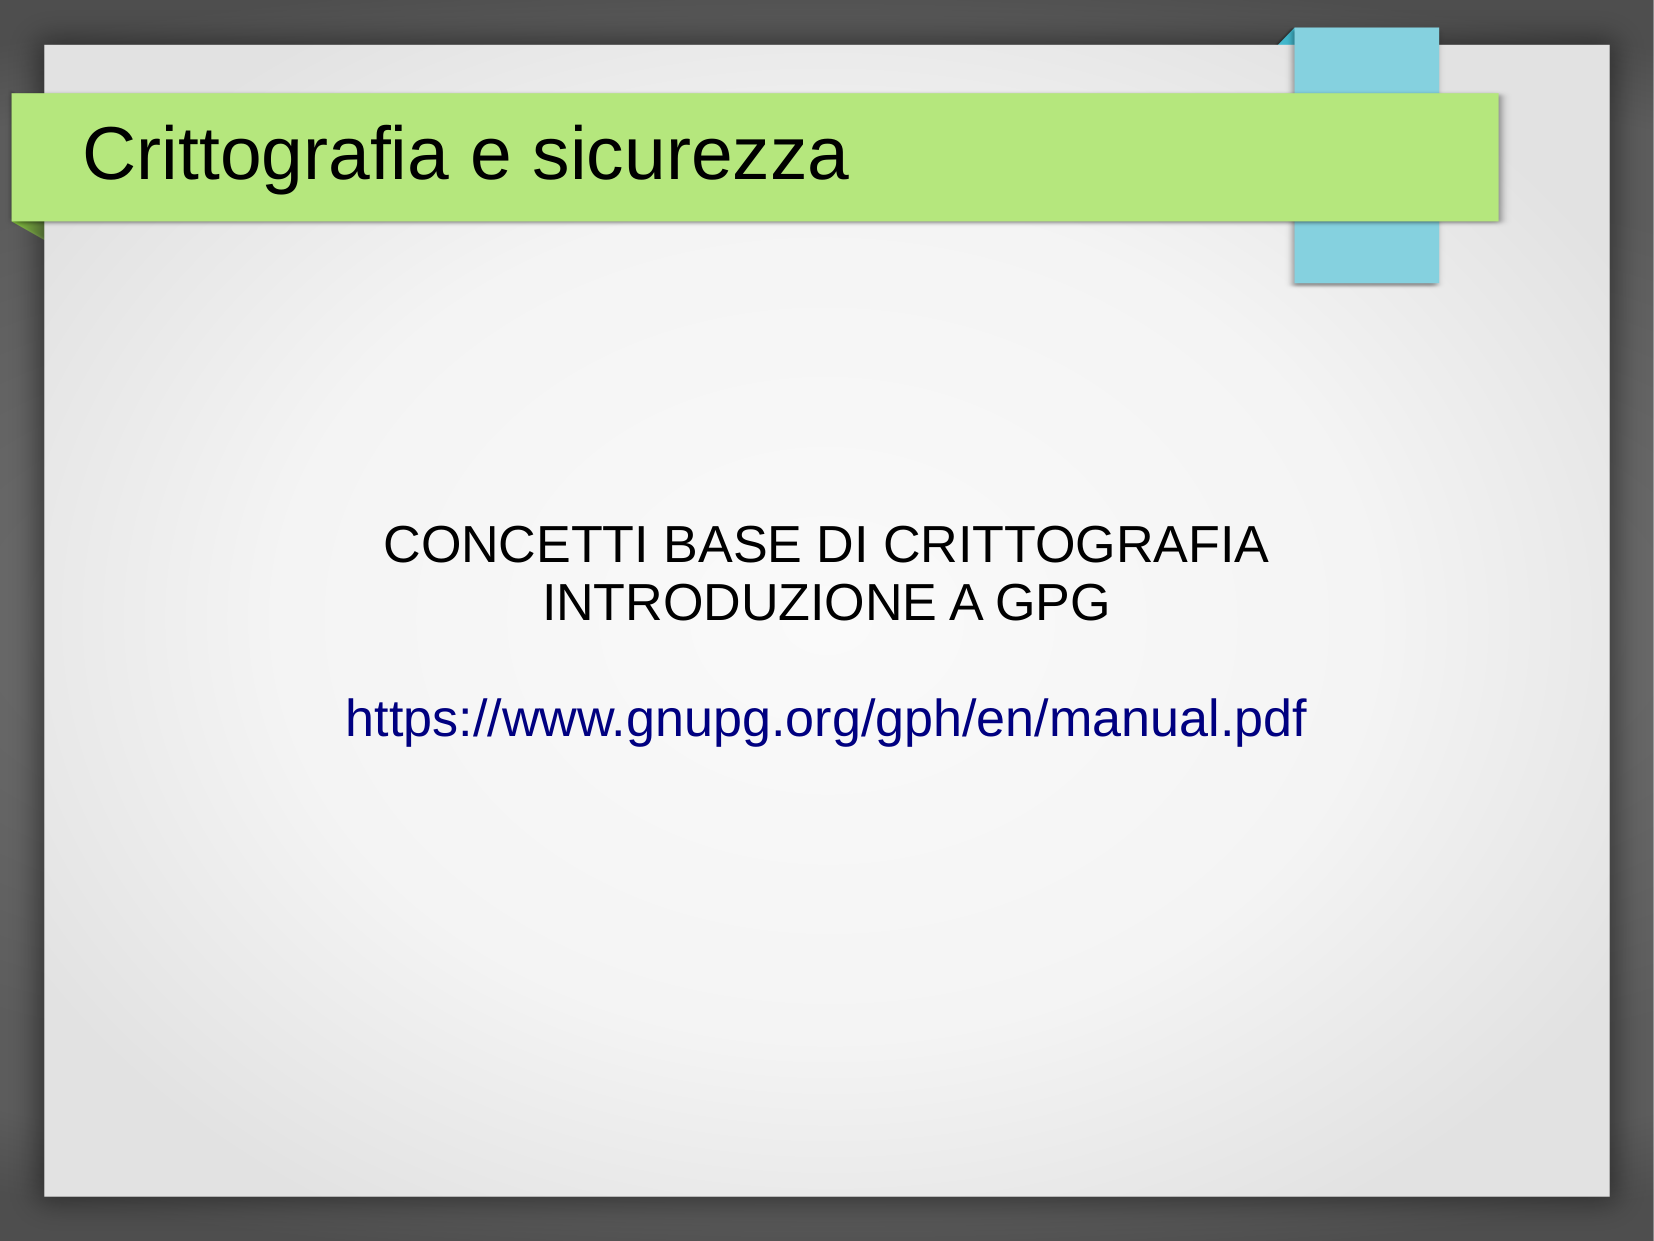

# Crittografia e sicurezza
CONCETTI BASE DI CRITTOGRAFIA
INTRODUZIONE A GPG
https://www.gnupg.org/gph/en/manual.pdf